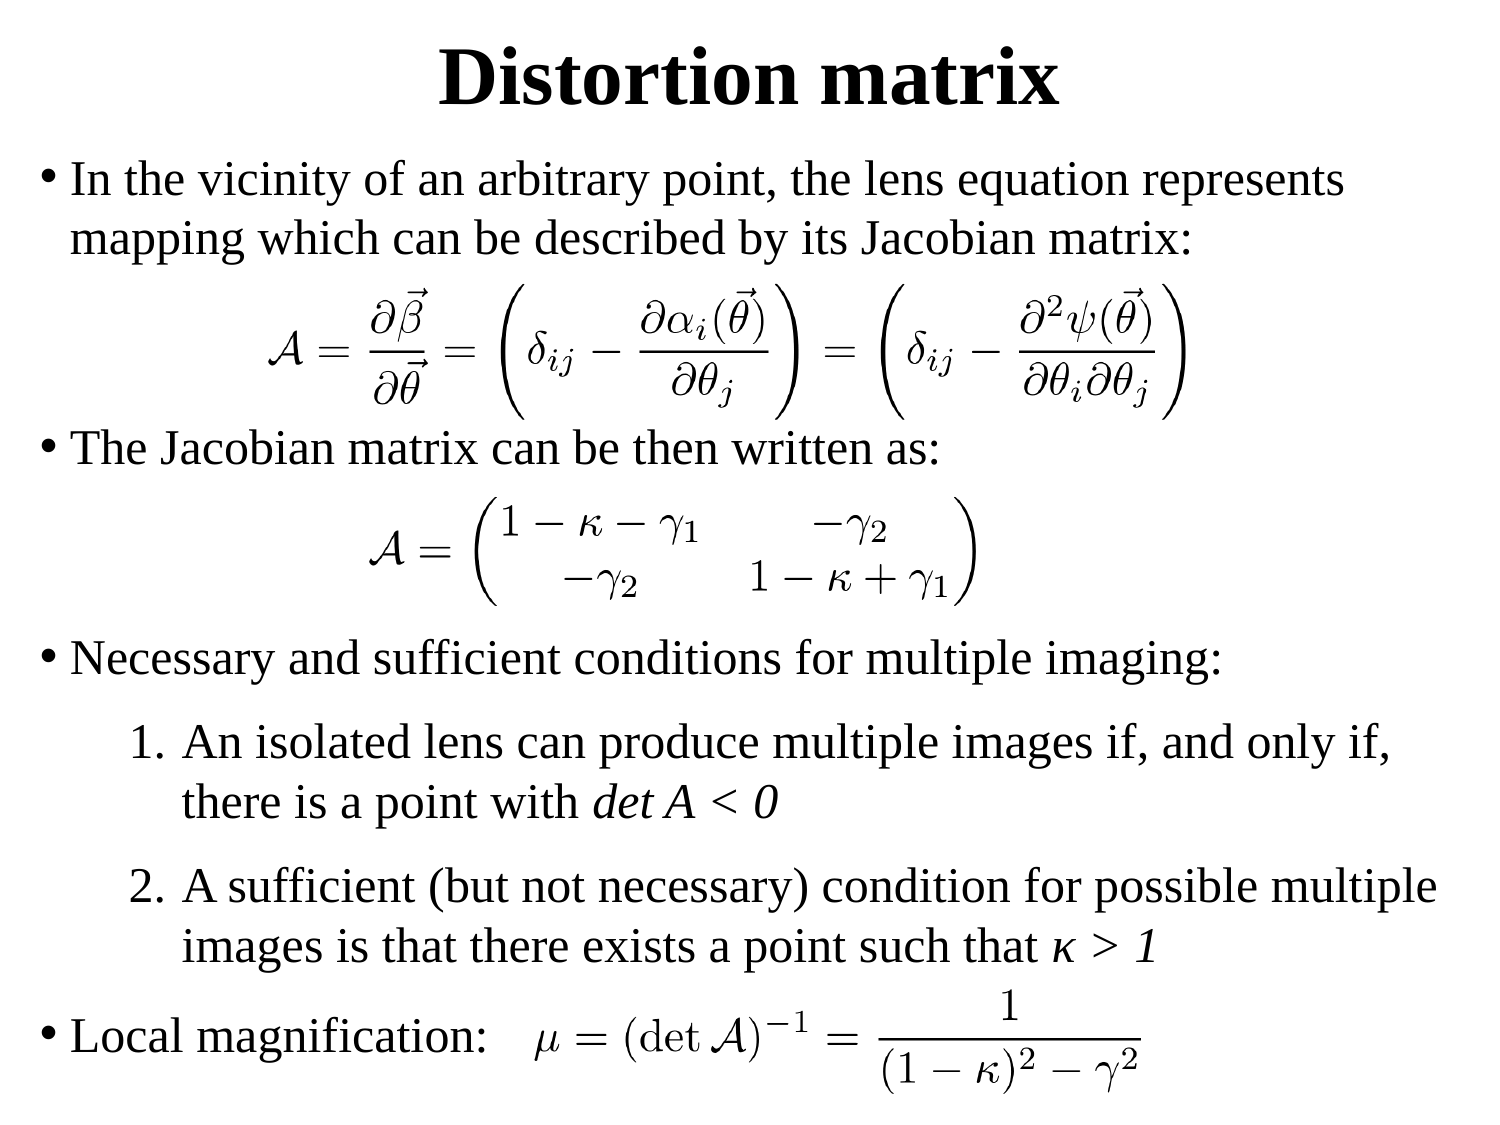

# Distortion matrix
In the vicinity of an arbitrary point, the lens equation represents mapping which can be described by its Jacobian matrix:
The Jacobian matrix can be then written as:
Necessary and sufficient conditions for multiple imaging:
An isolated lens can produce multiple images if, and only if, there is a point with det A < 0
A sufficient (but not necessary) condition for possible multiple images is that there exists a point such that κ > 1
Local magnification: